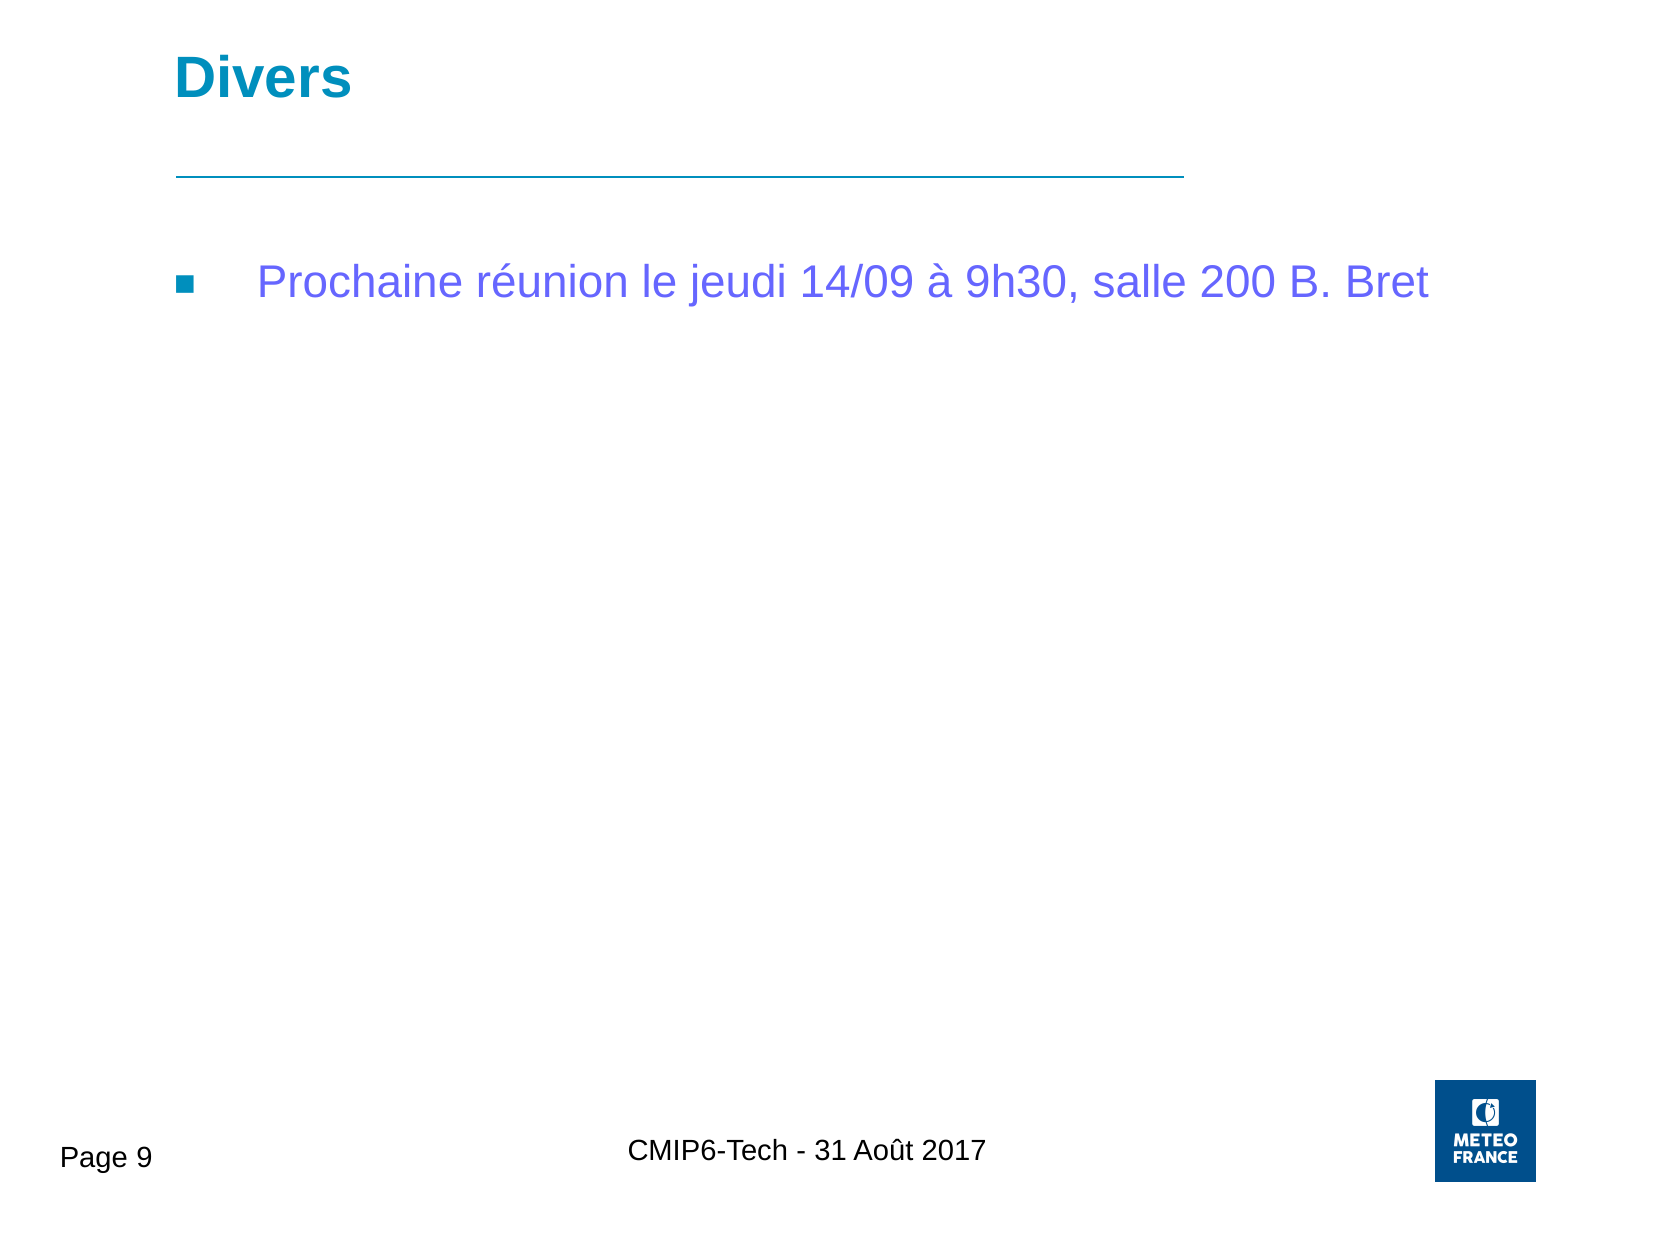

# Divers
Prochaine réunion le jeudi 14/09 à 9h30, salle 200 B. Bret
CMIP6-Tech - 31 Août 2017
9